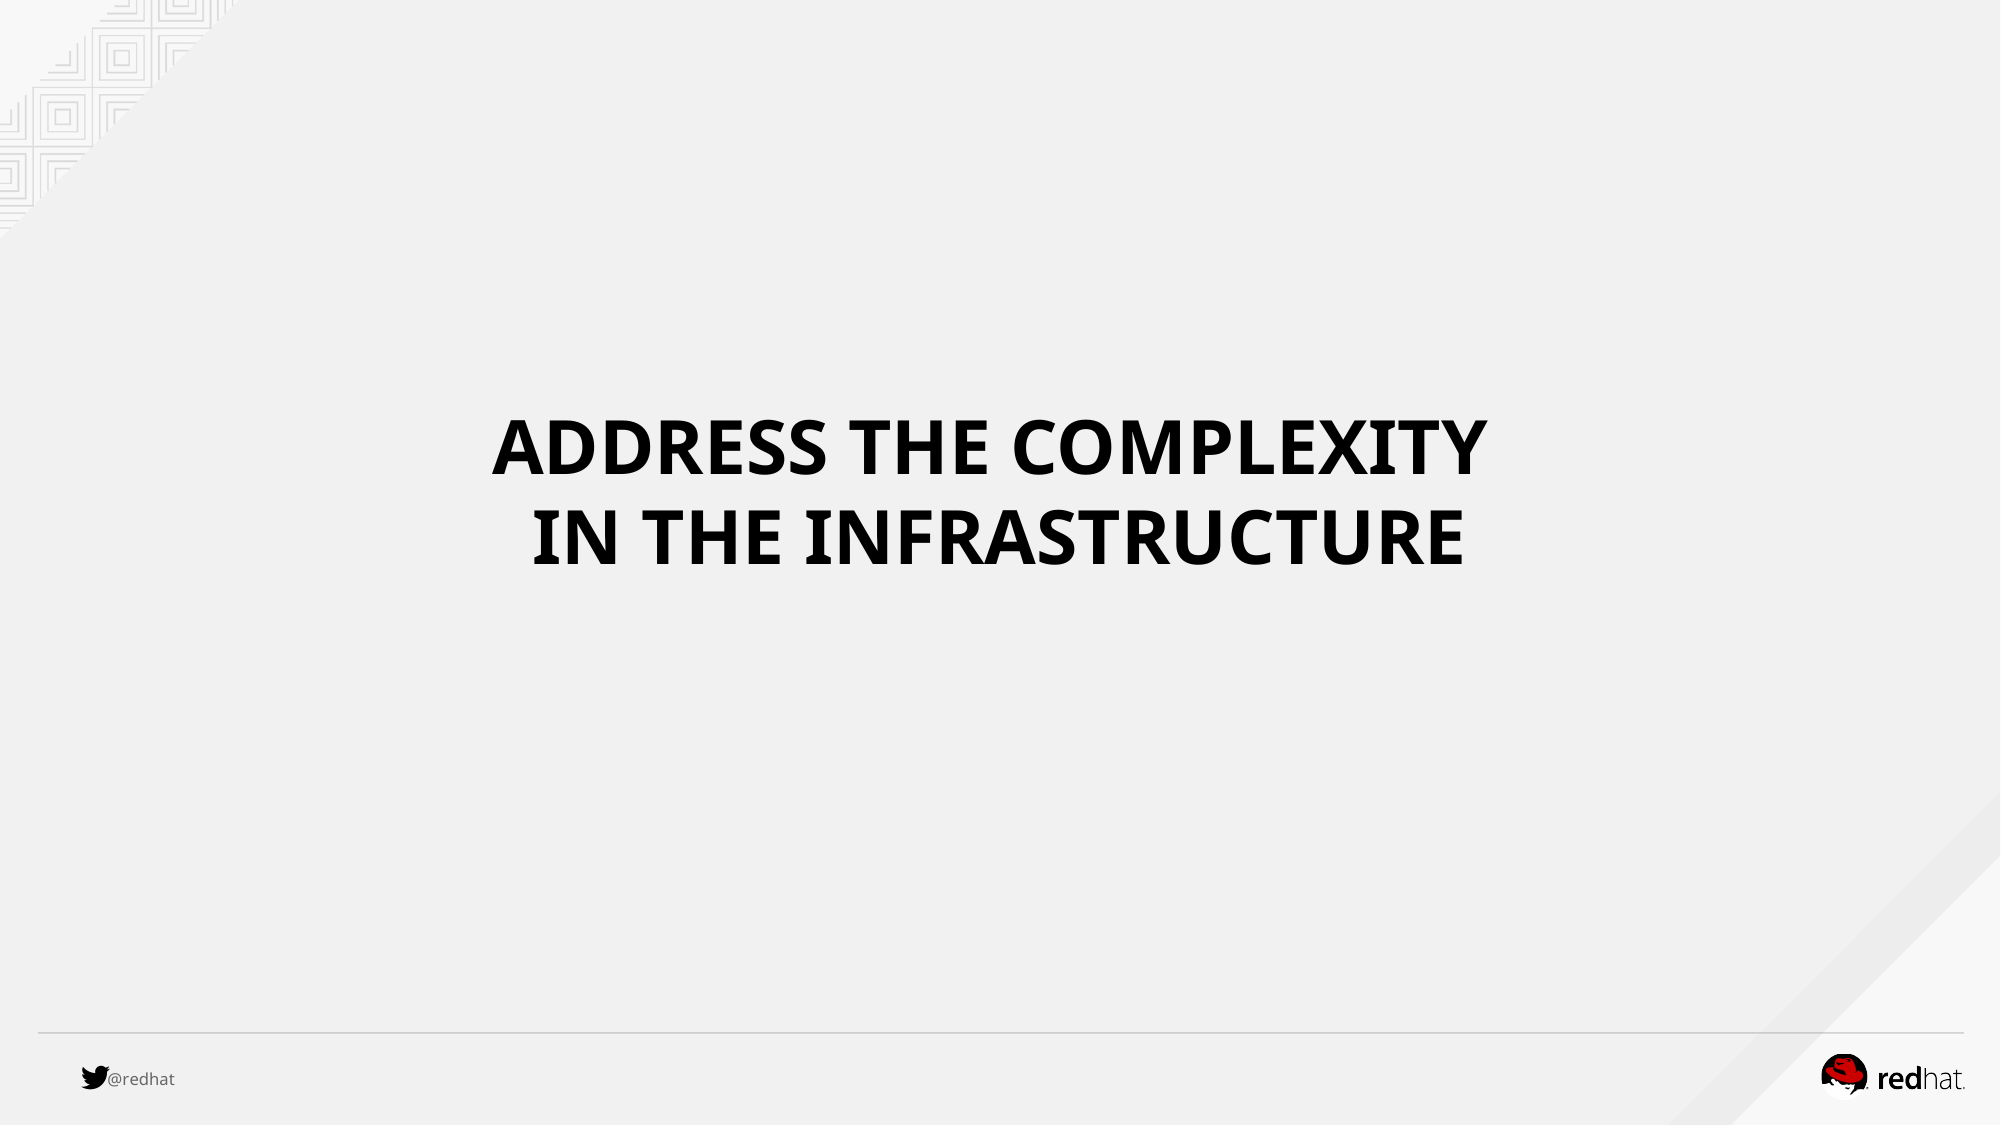

# ADDRESS THE COMPLEXITY IN THE INFRASTRUCTURE